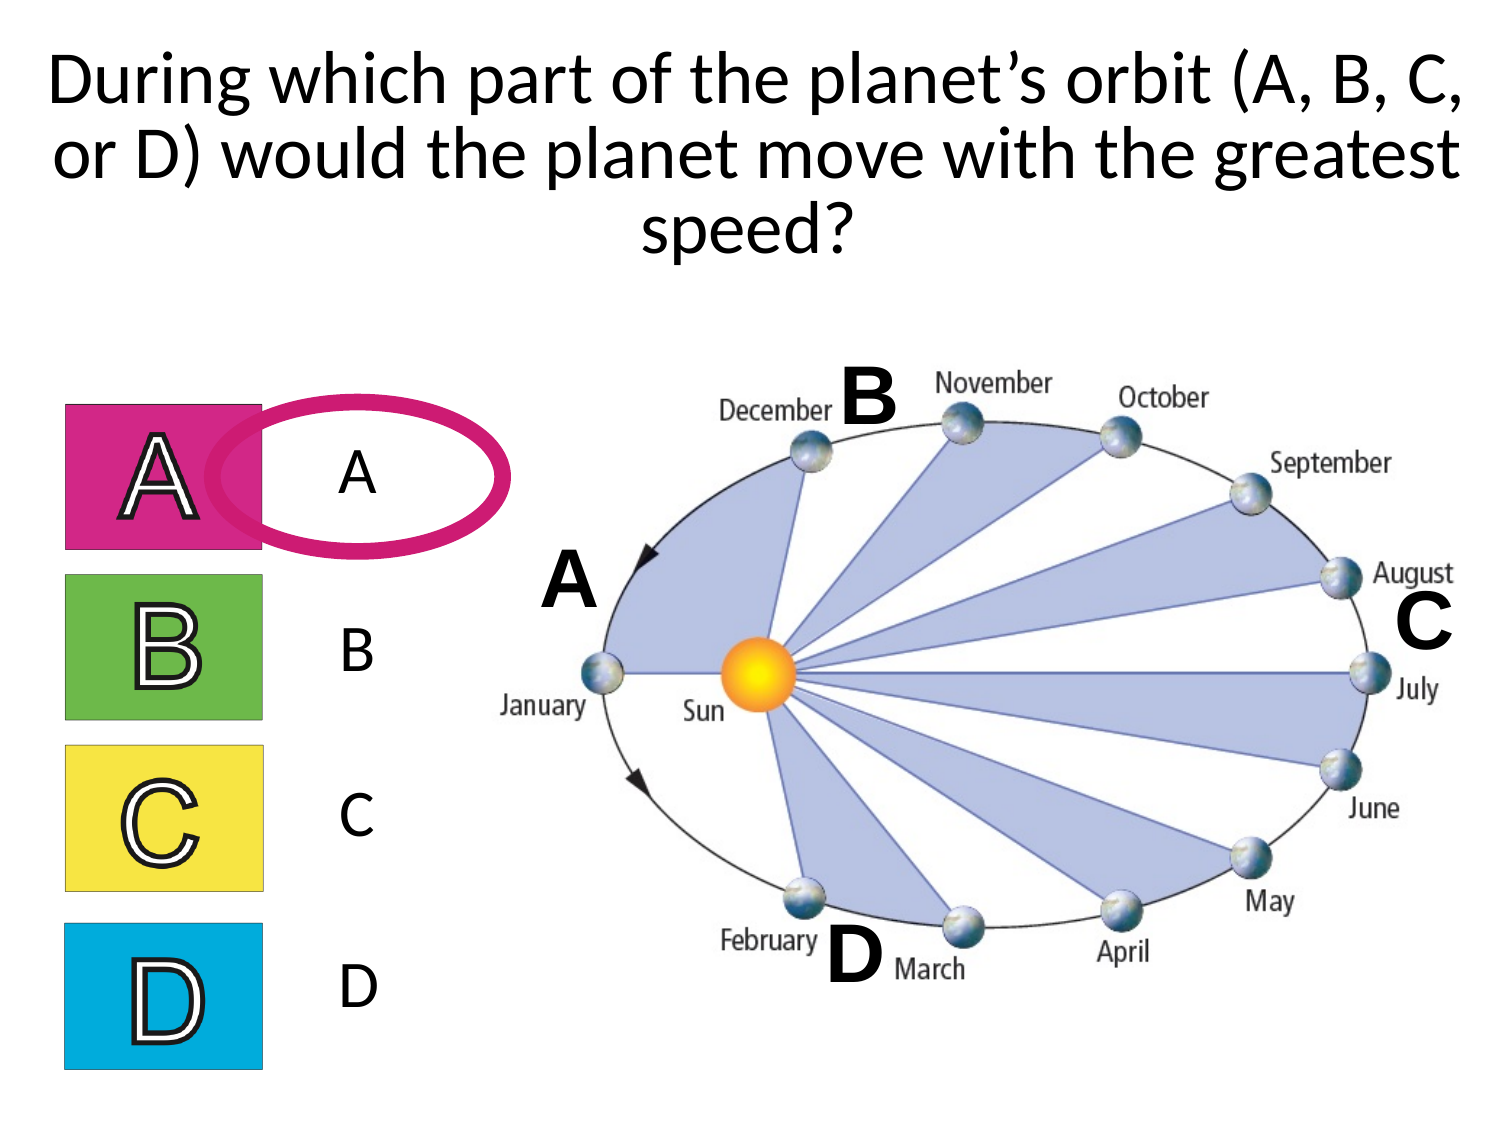

# During which part of the planet’s orbit (A, B, C, or D) would the planet move with the greatest speed?
B
A
A
C
B
C
D
D